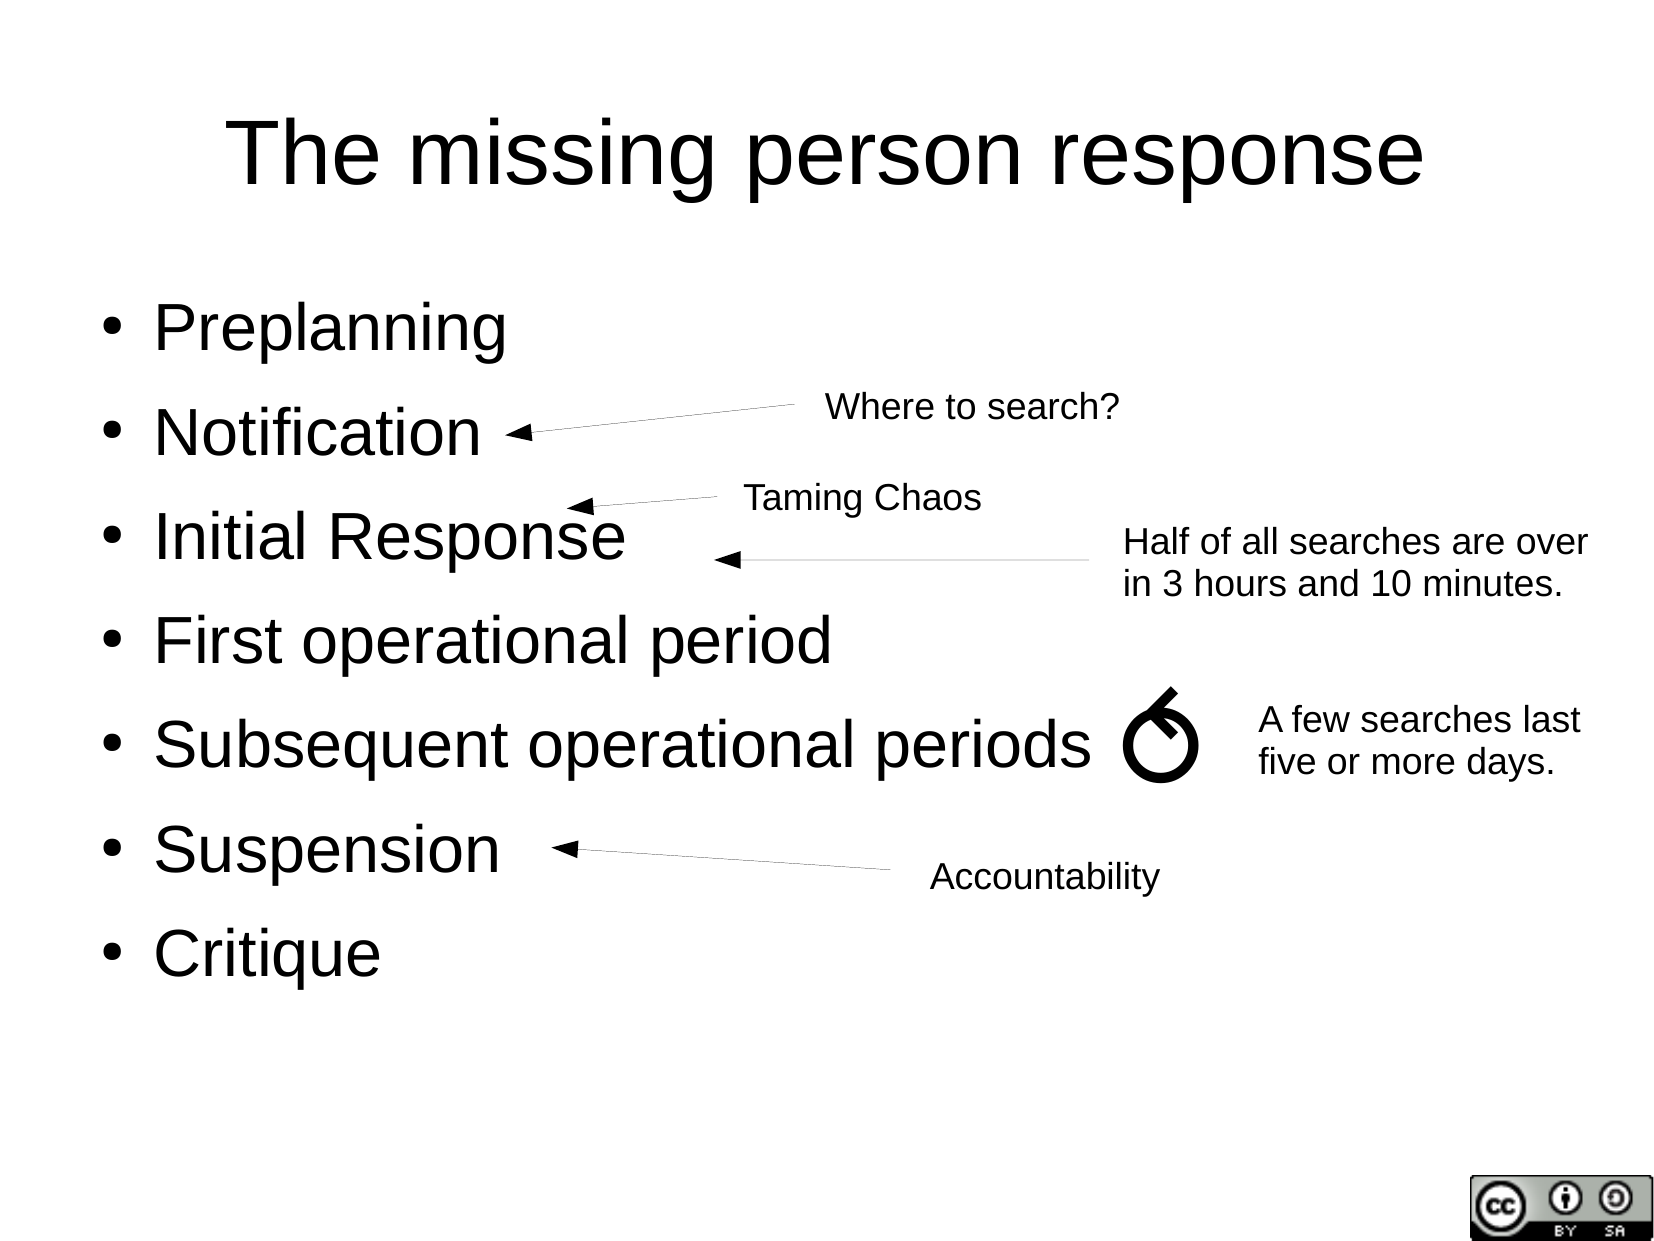

# The missing person response
Preplanning
Notification
Initial Response
First operational period
Subsequent operational periods
Suspension
Critique
Where to search?
Taming Chaos
Half of all searches are over
in 3 hours and 10 minutes.
⥀
A few searches last
five or more days.
Accountability